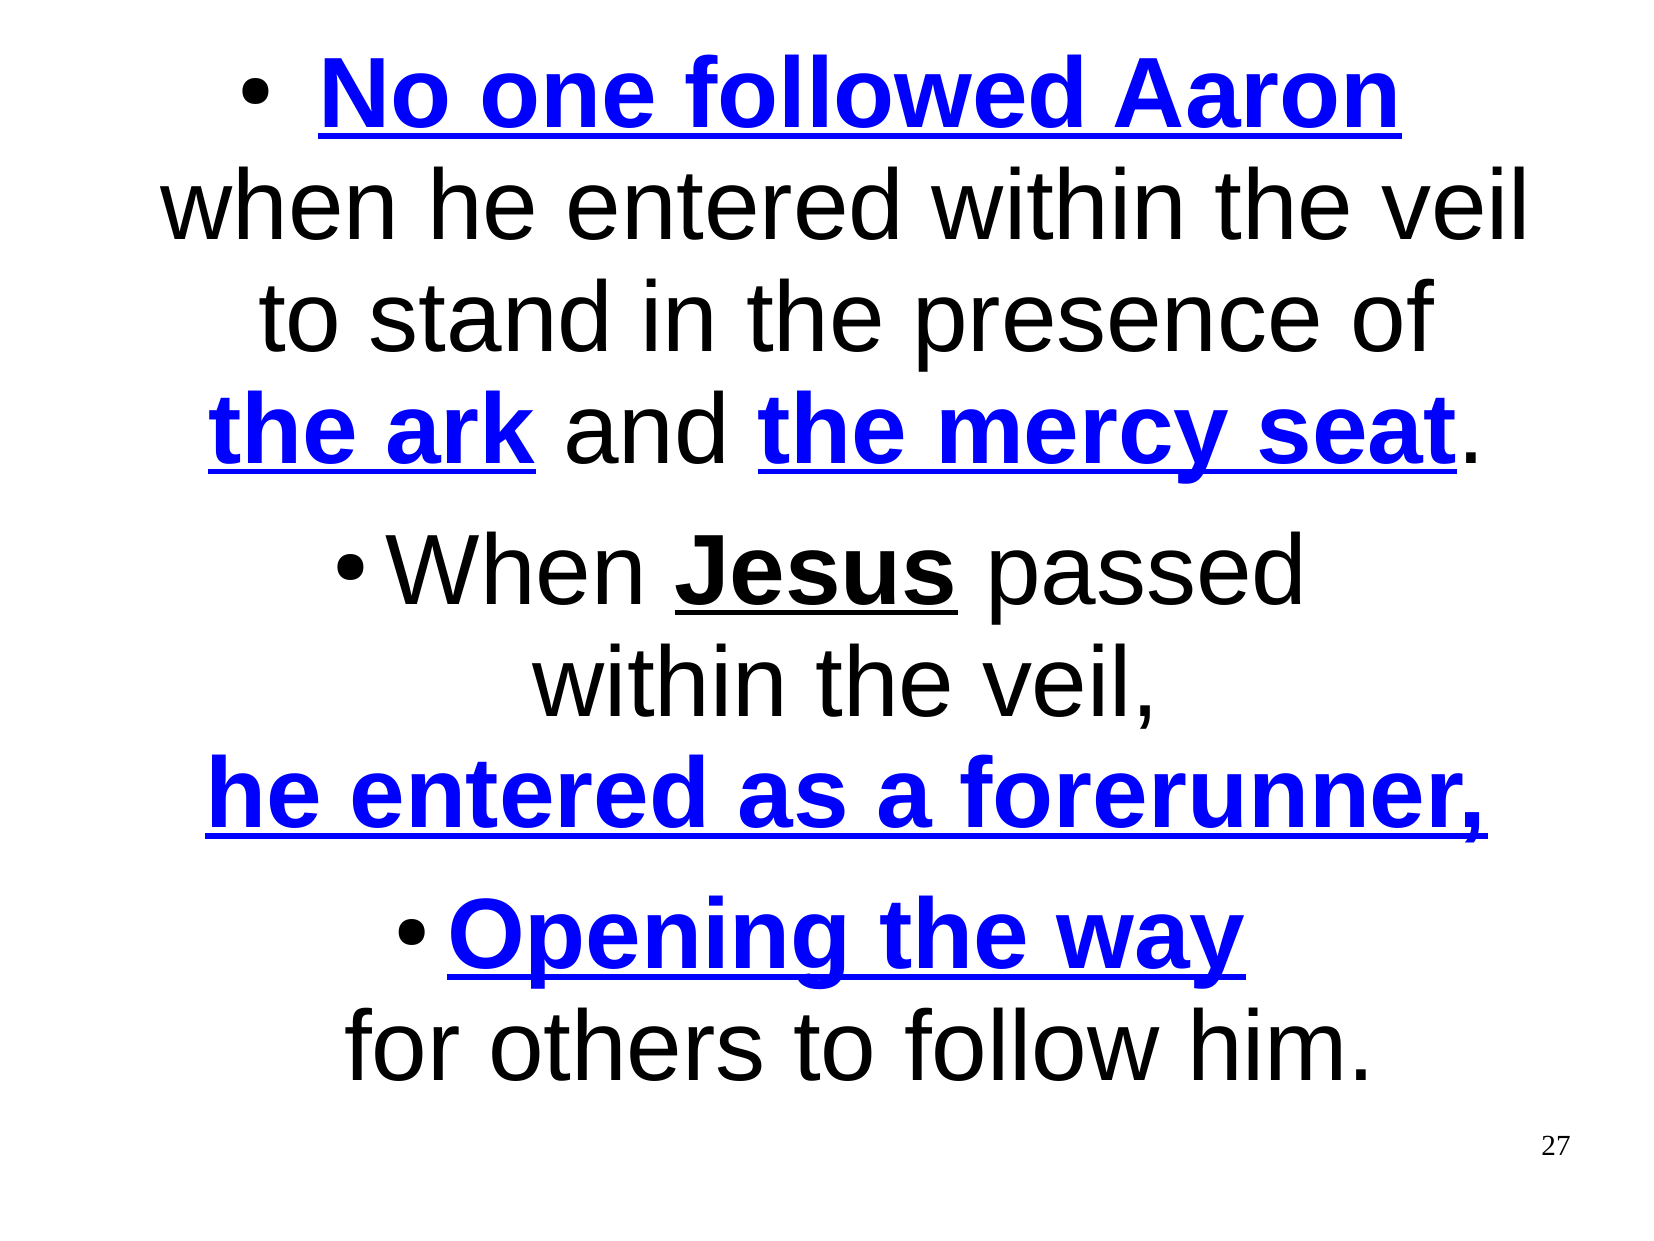

# No one followed Aaron when he entered within the veil to stand in the presence of the ark and the mercy seat.
When Jesus passed
within the veil,
he entered as a forerunner,
Opening the way
for others to follow him.
27